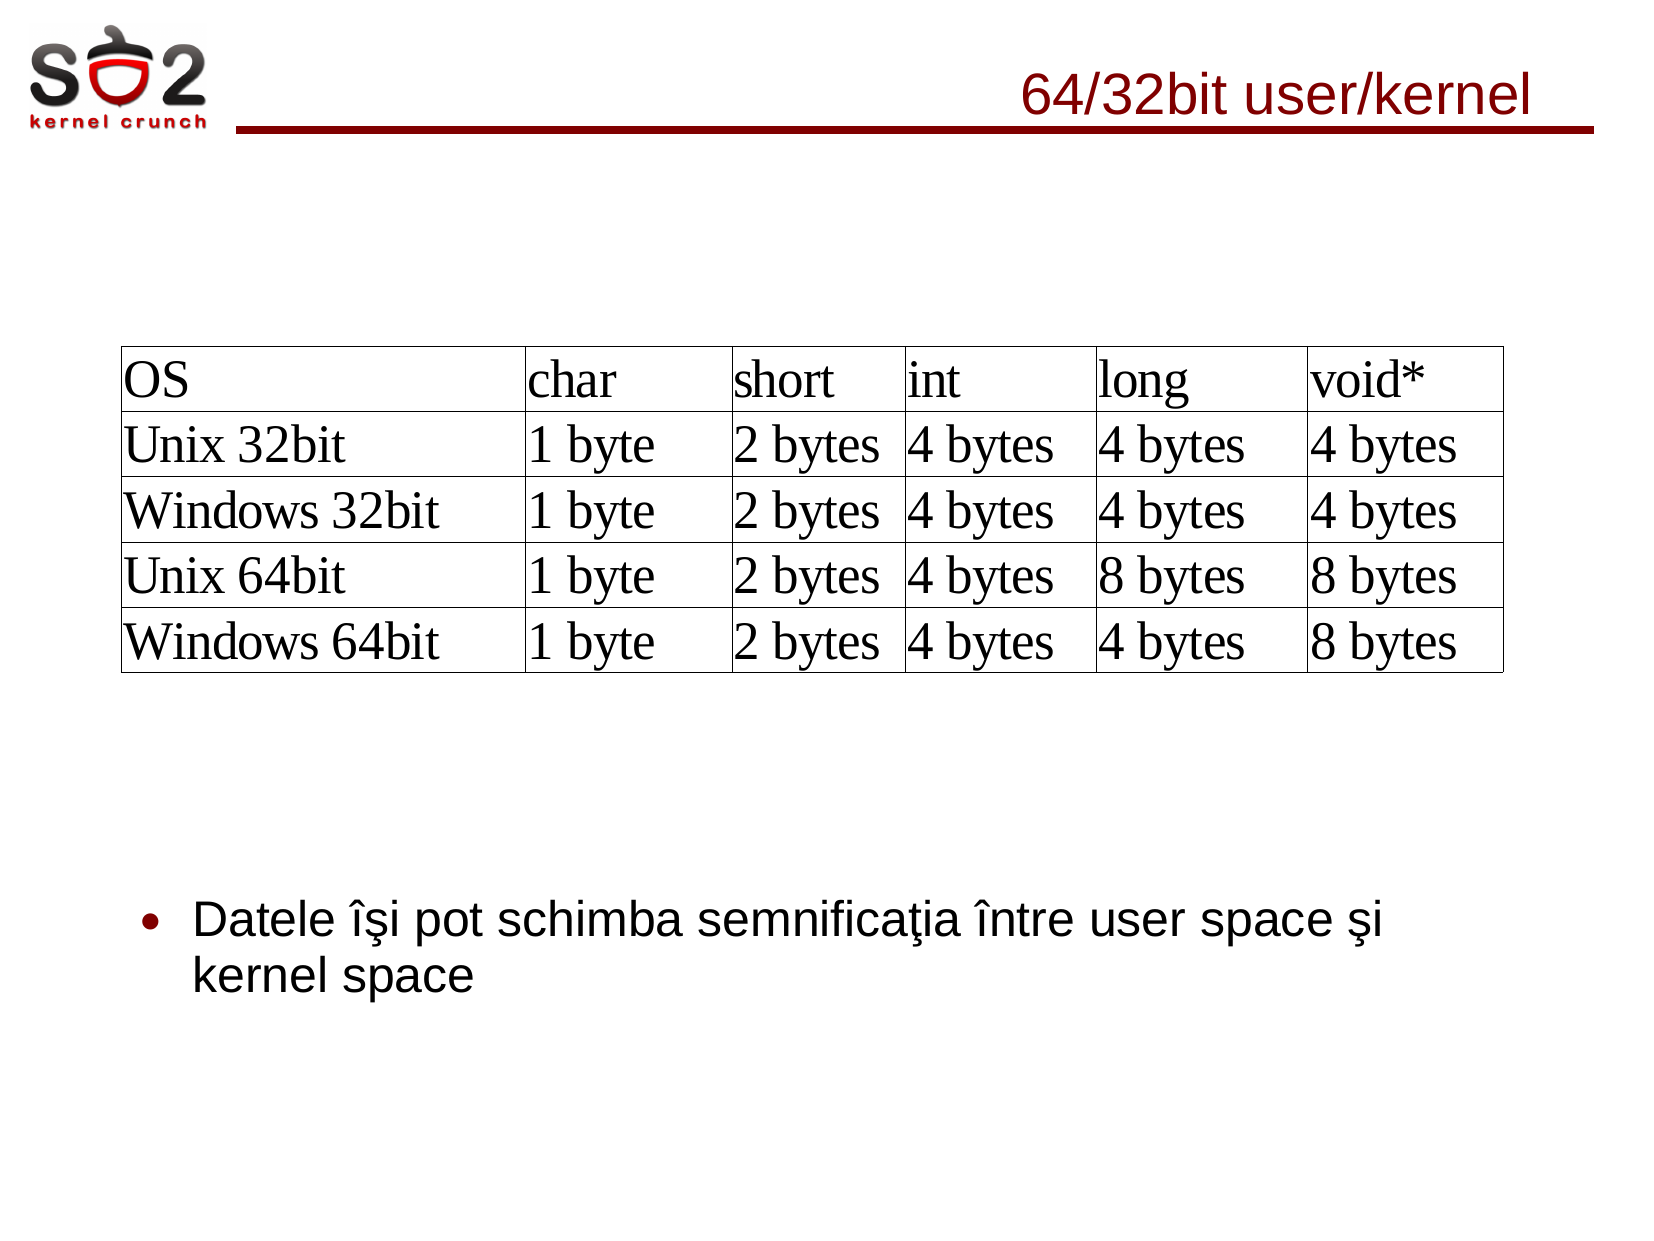

# 64/32bit user/kernel
Datele îşi pot schimba semnificaţia între user space şi kernel space